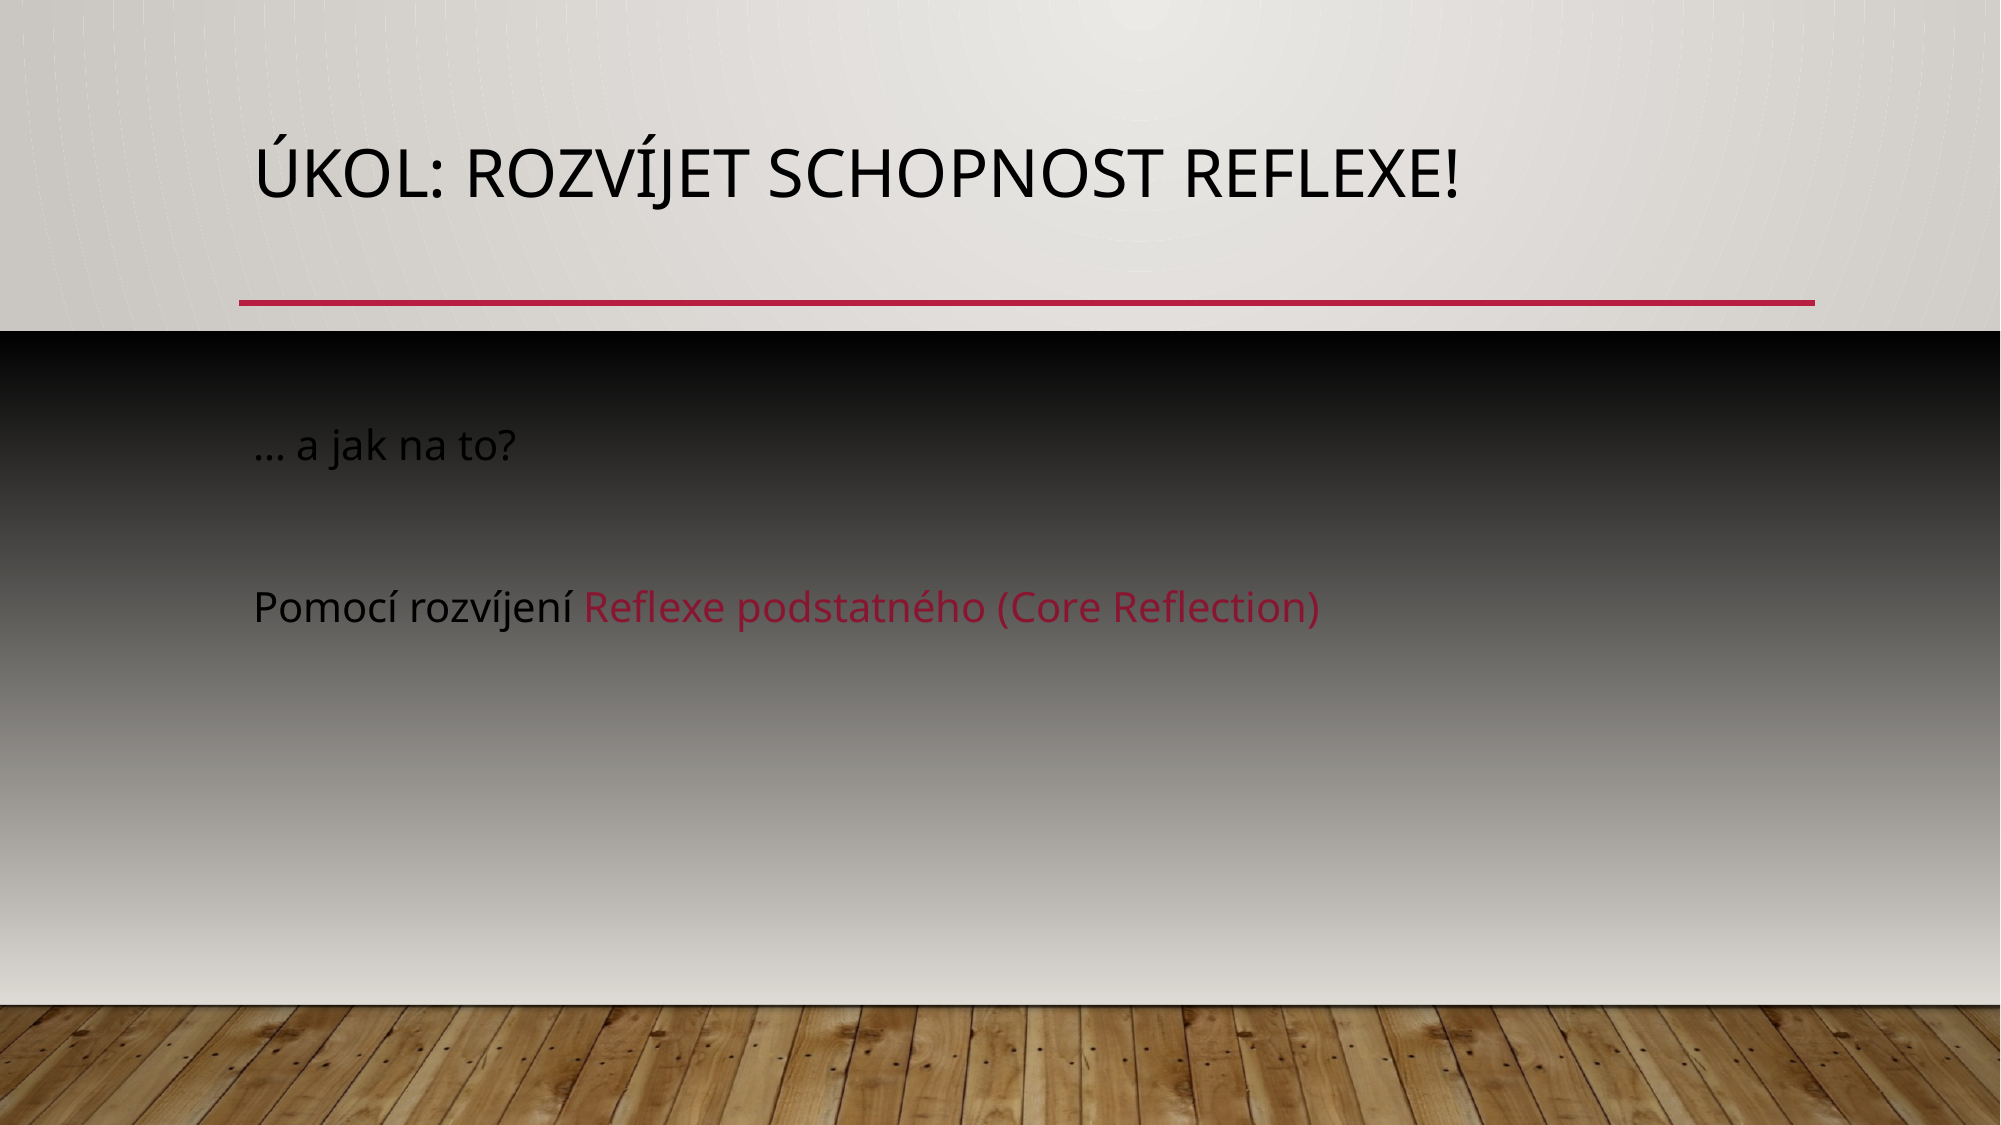

# Úkol: rozvíjet schopnost reflexe!
… a jak na to?
Pomocí rozvíjení Reflexe podstatného (Core Reflection)